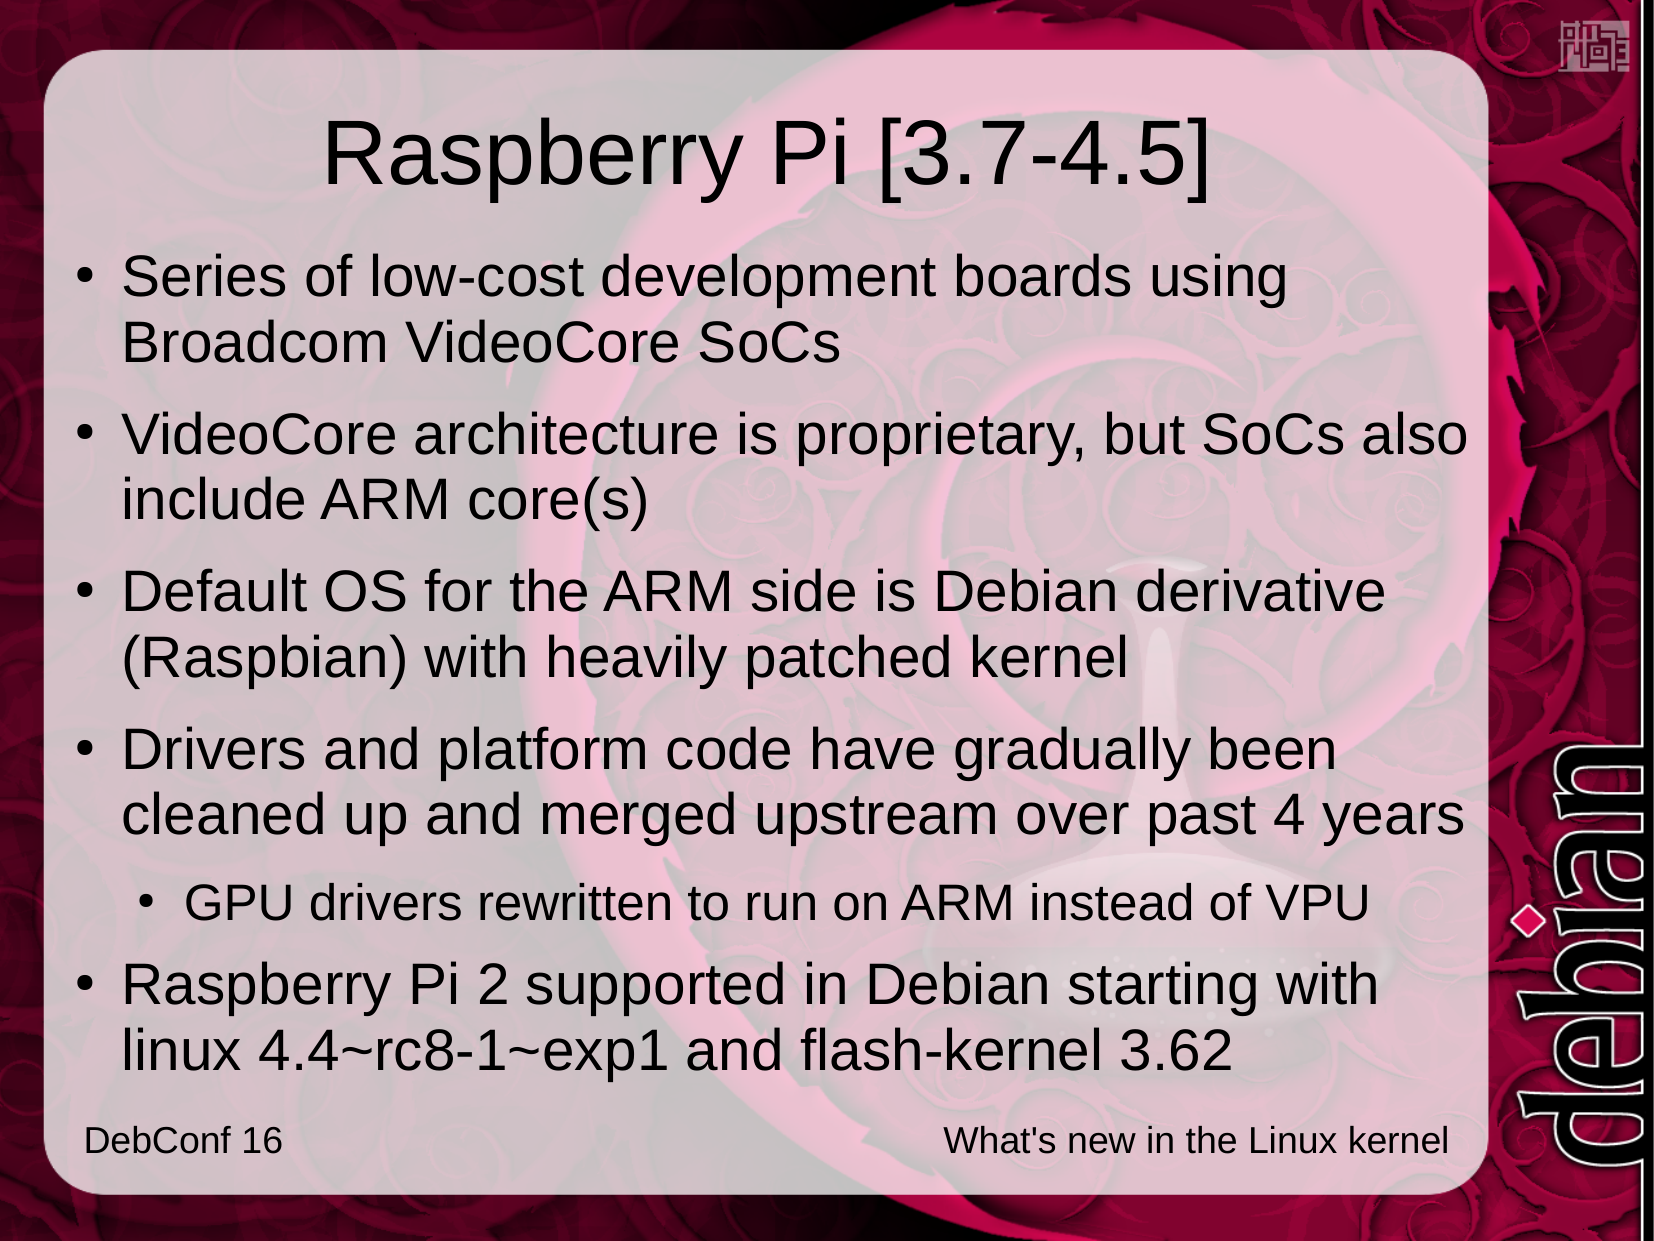

# Raspberry Pi [3.7-4.5]
Series of low-cost development boards using Broadcom VideoCore SoCs
VideoCore architecture is proprietary, but SoCs also include ARM core(s)
Default OS for the ARM side is Debian derivative (Raspbian) with heavily patched kernel
Drivers and platform code have gradually been cleaned up and merged upstream over past 4 years
GPU drivers rewritten to run on ARM instead of VPU
Raspberry Pi 2 supported in Debian starting with linux 4.4~rc8-1~exp1 and flash-kernel 3.62